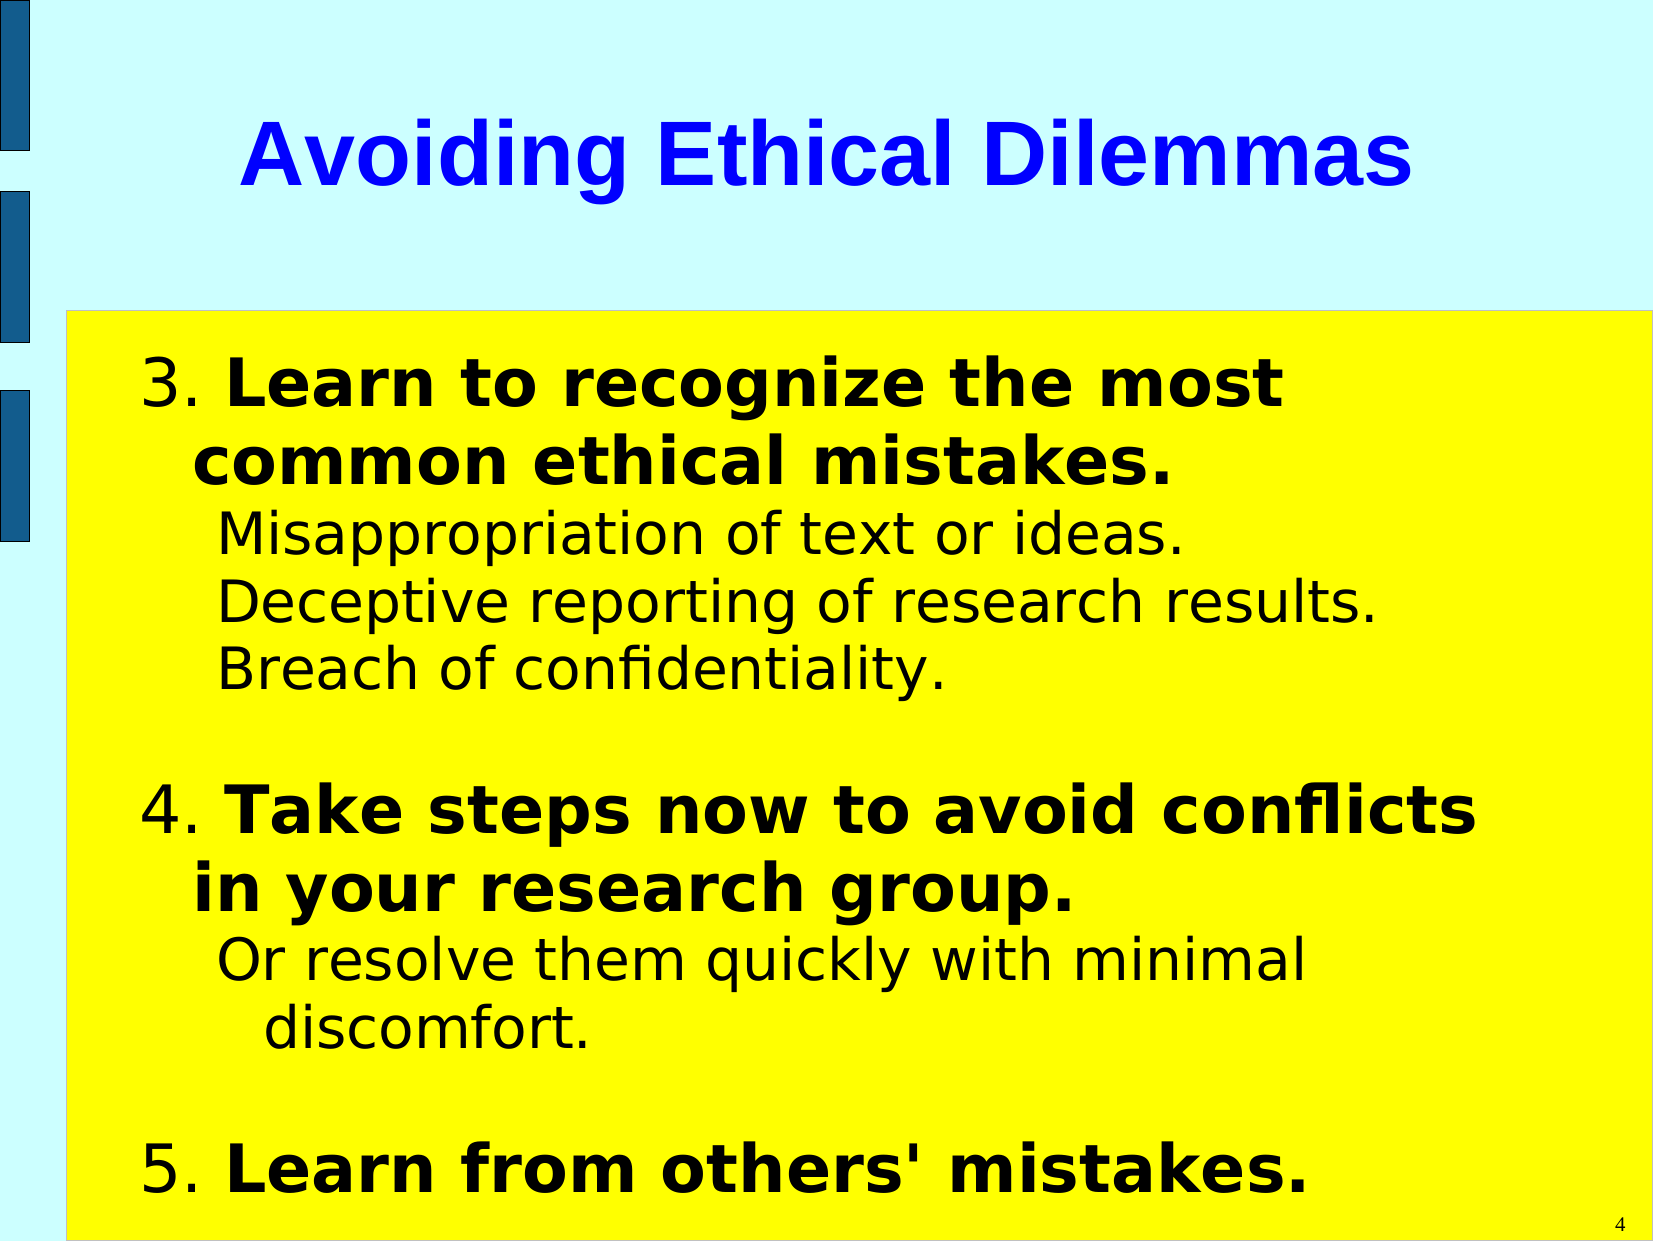

# Avoiding Ethical Dilemmas
3. Learn to recognize the most common ethical mistakes.
Misappropriation of text or ideas.
Deceptive reporting of research results.
Breach of confidentiality.
4. Take steps now to avoid conflicts in your research group.
Or resolve them quickly with minimal discomfort.
5. Learn from others' mistakes.